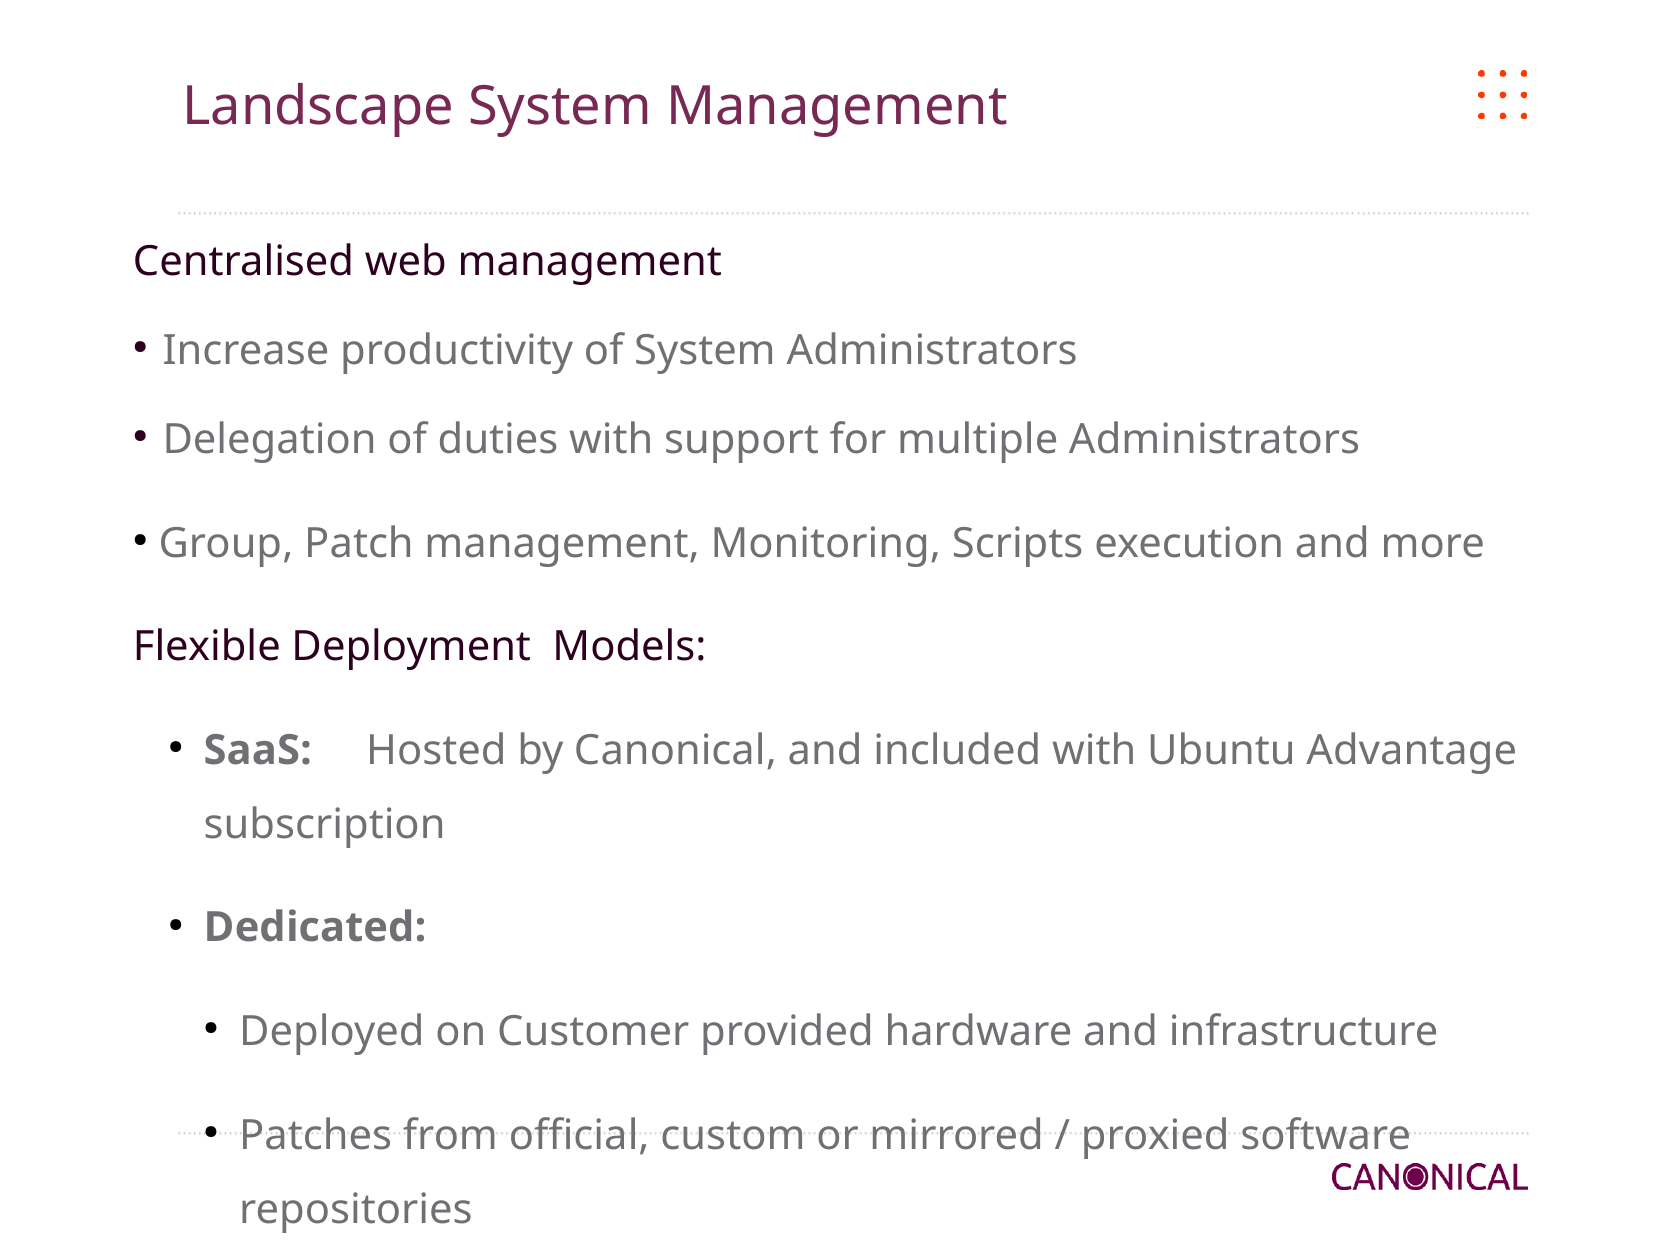

Landscape System Management
Centralised web management
Increase productivity of System Administrators
Delegation of duties with support for multiple Administrators
 Group, Patch management, Monitoring, Scripts execution and more
Flexible Deployment Models:
SaaS: Hosted by Canonical, and included with Ubuntu Advantage subscription
Dedicated:
Deployed on Customer provided hardware and infrastructure
Patches from official, custom or mirrored / proxied software repositories